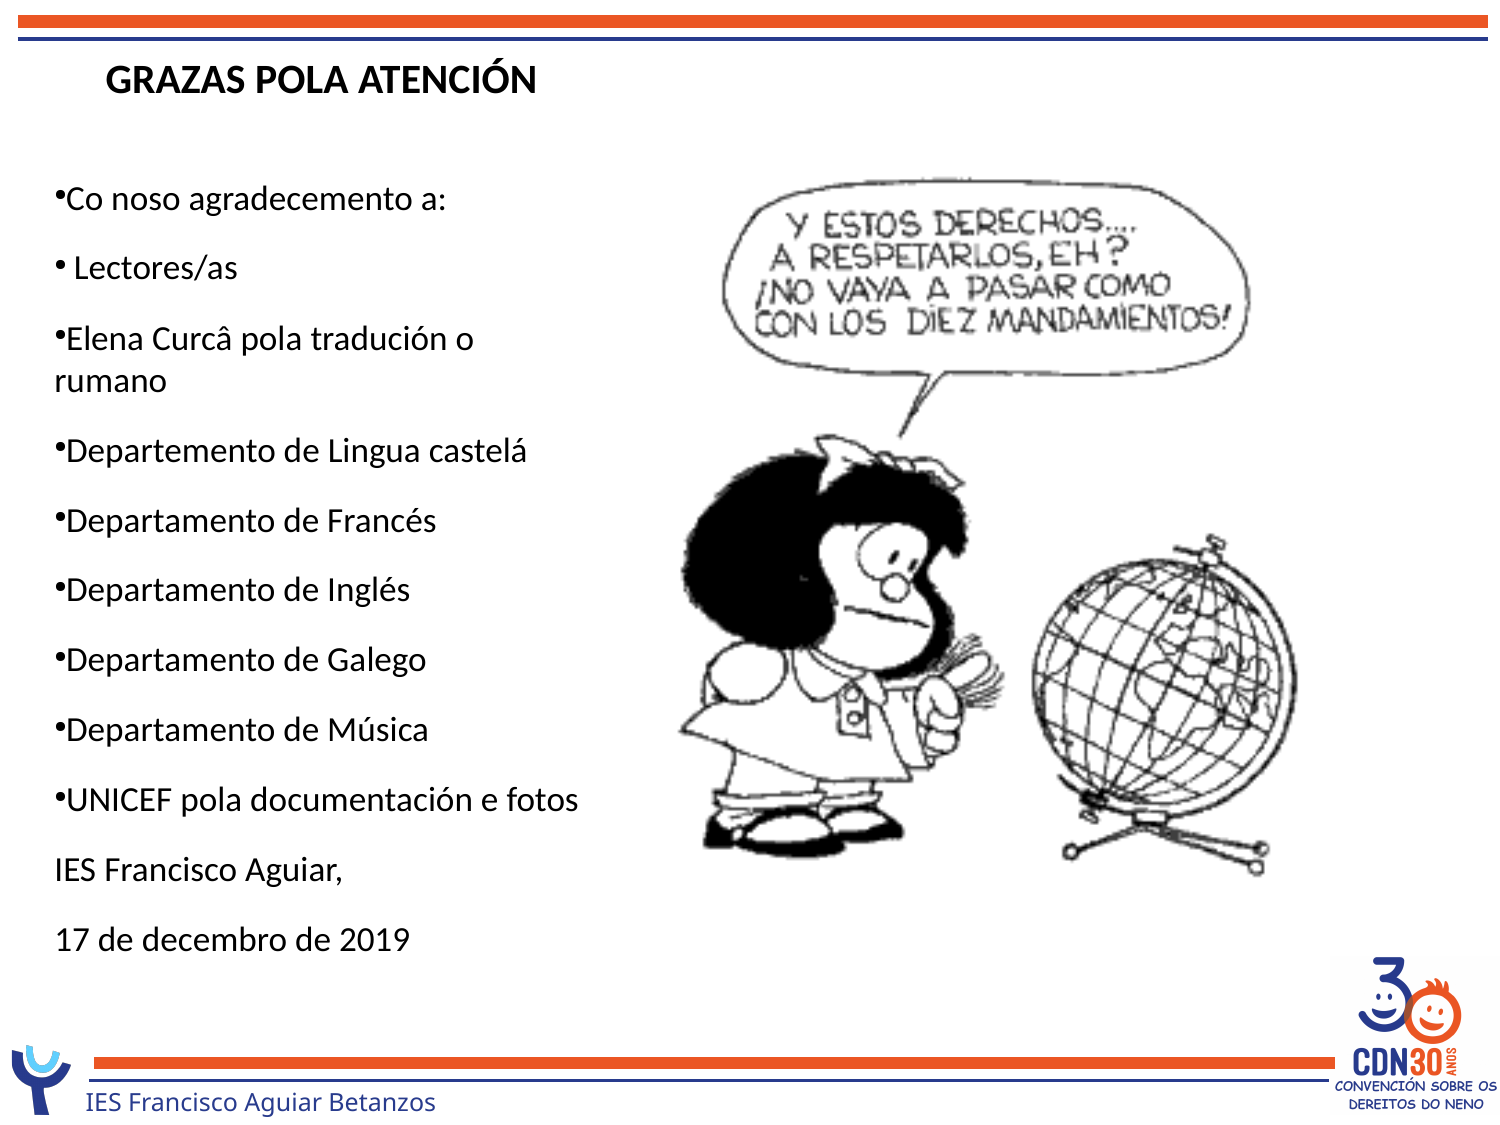

# GRAZAS POLA ATENCIÓN
Co noso agradecemento a:
 Lectores/as
Elena Curcâ pola tradución o rumano
Departemento de Lingua castelá
Departamento de Francés
Departamento de Inglés
Departamento de Galego
Departamento de Música
UNICEF pola documentación e fotos
IES Francisco Aguiar,
17 de decembro de 2019